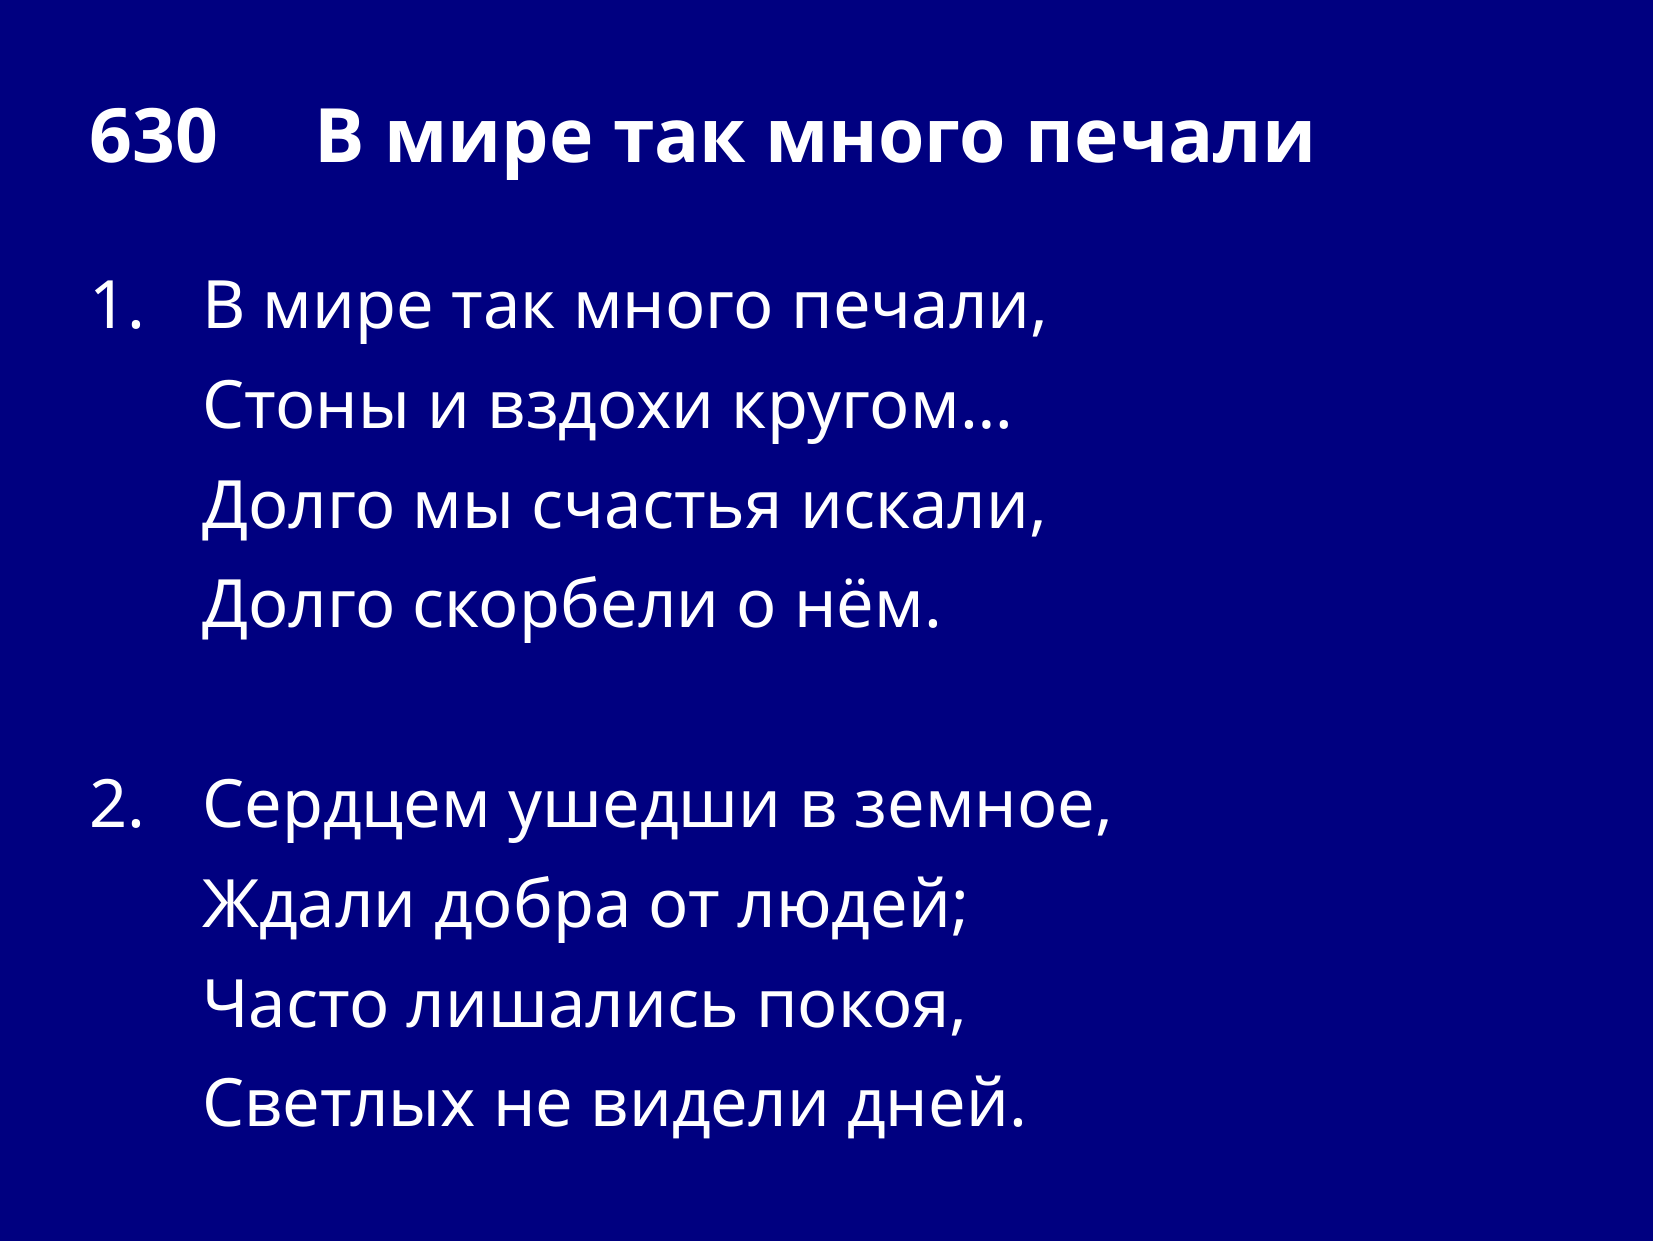

630	В мире так много печали
1.	В мире так много печали,
	Стоны и вздохи кругом…
	Долго мы счастья искали,
	Долго скорбели о нём.
2.	Сердцем ушедши в земное,
	Ждали добра от людей;
	Часто лишались покоя,
	Светлых не видели дней.